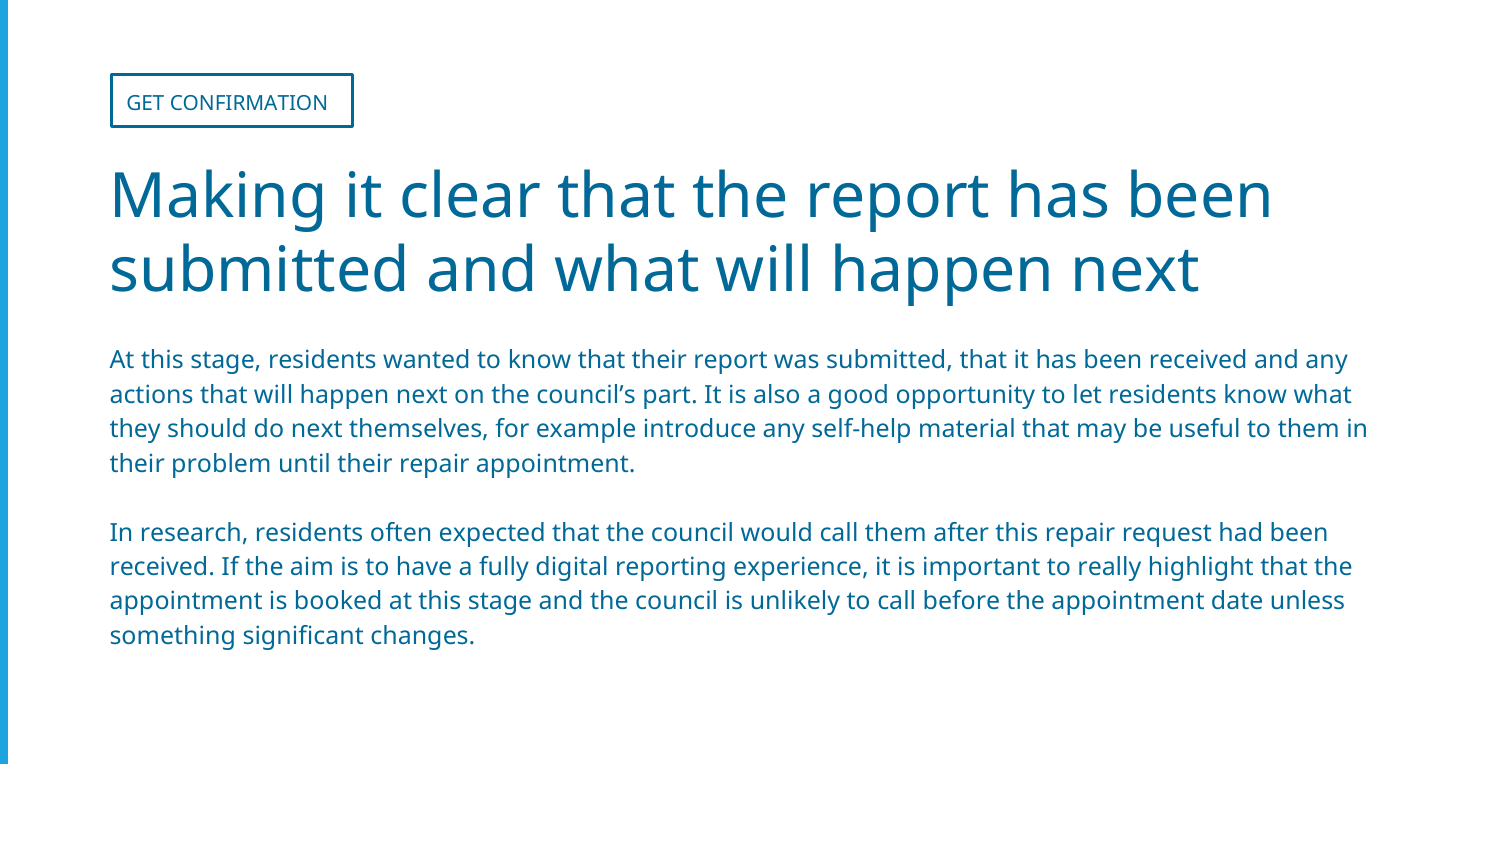

GET CONFIRMATION
# Making it clear that the report has been submitted and what will happen next
At this stage, residents wanted to know that their report was submitted, that it has been received and any actions that will happen next on the council’s part. It is also a good opportunity to let residents know what they should do next themselves, for example introduce any self-help material that may be useful to them in their problem until their repair appointment.
In research, residents often expected that the council would call them after this repair request had been received. If the aim is to have a fully digital reporting experience, it is important to really highlight that the appointment is booked at this stage and the council is unlikely to call before the appointment date unless something significant changes.